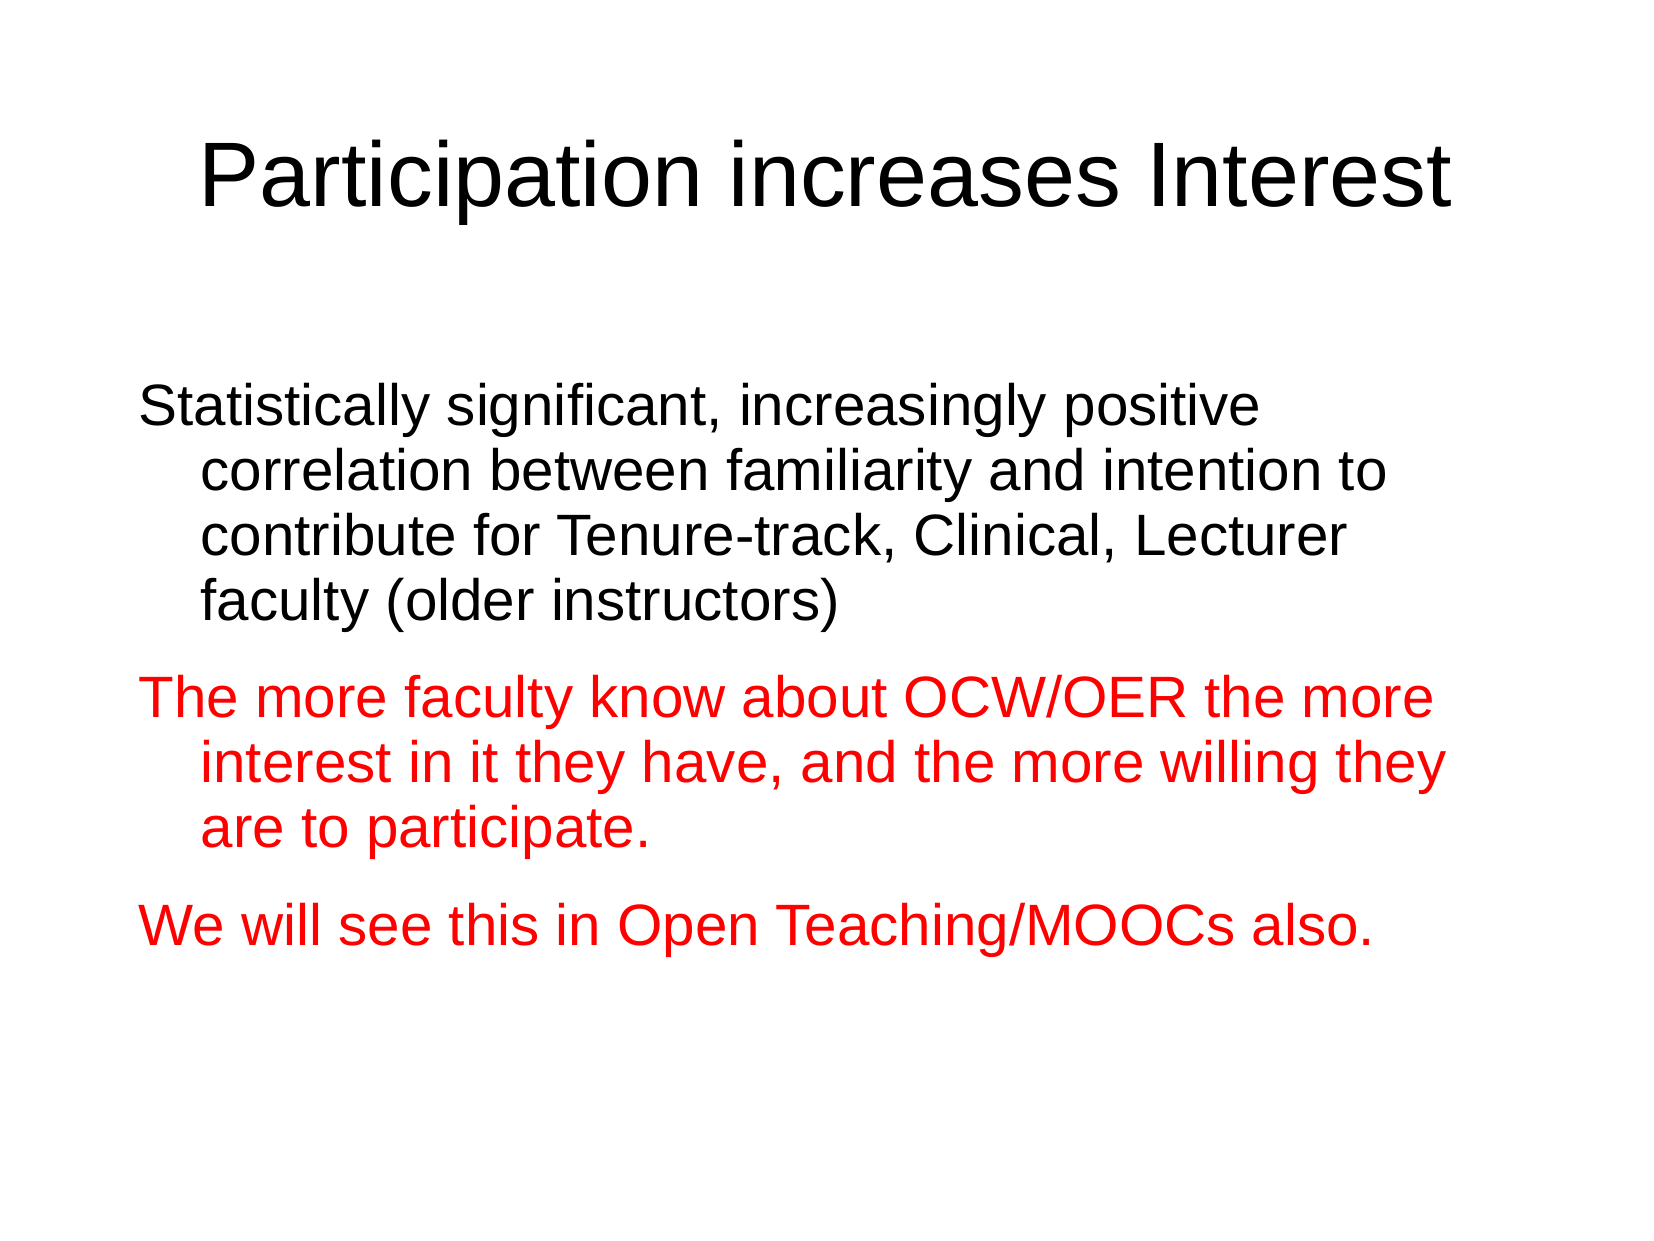

# Participation increases Interest
Statistically significant, increasingly positive correlation between familiarity and intention to contribute for Tenure-track, Clinical, Lecturer faculty (older instructors)
The more faculty know about OCW/OER the more interest in it they have, and the more willing they are to participate.
We will see this in Open Teaching/MOOCs also.